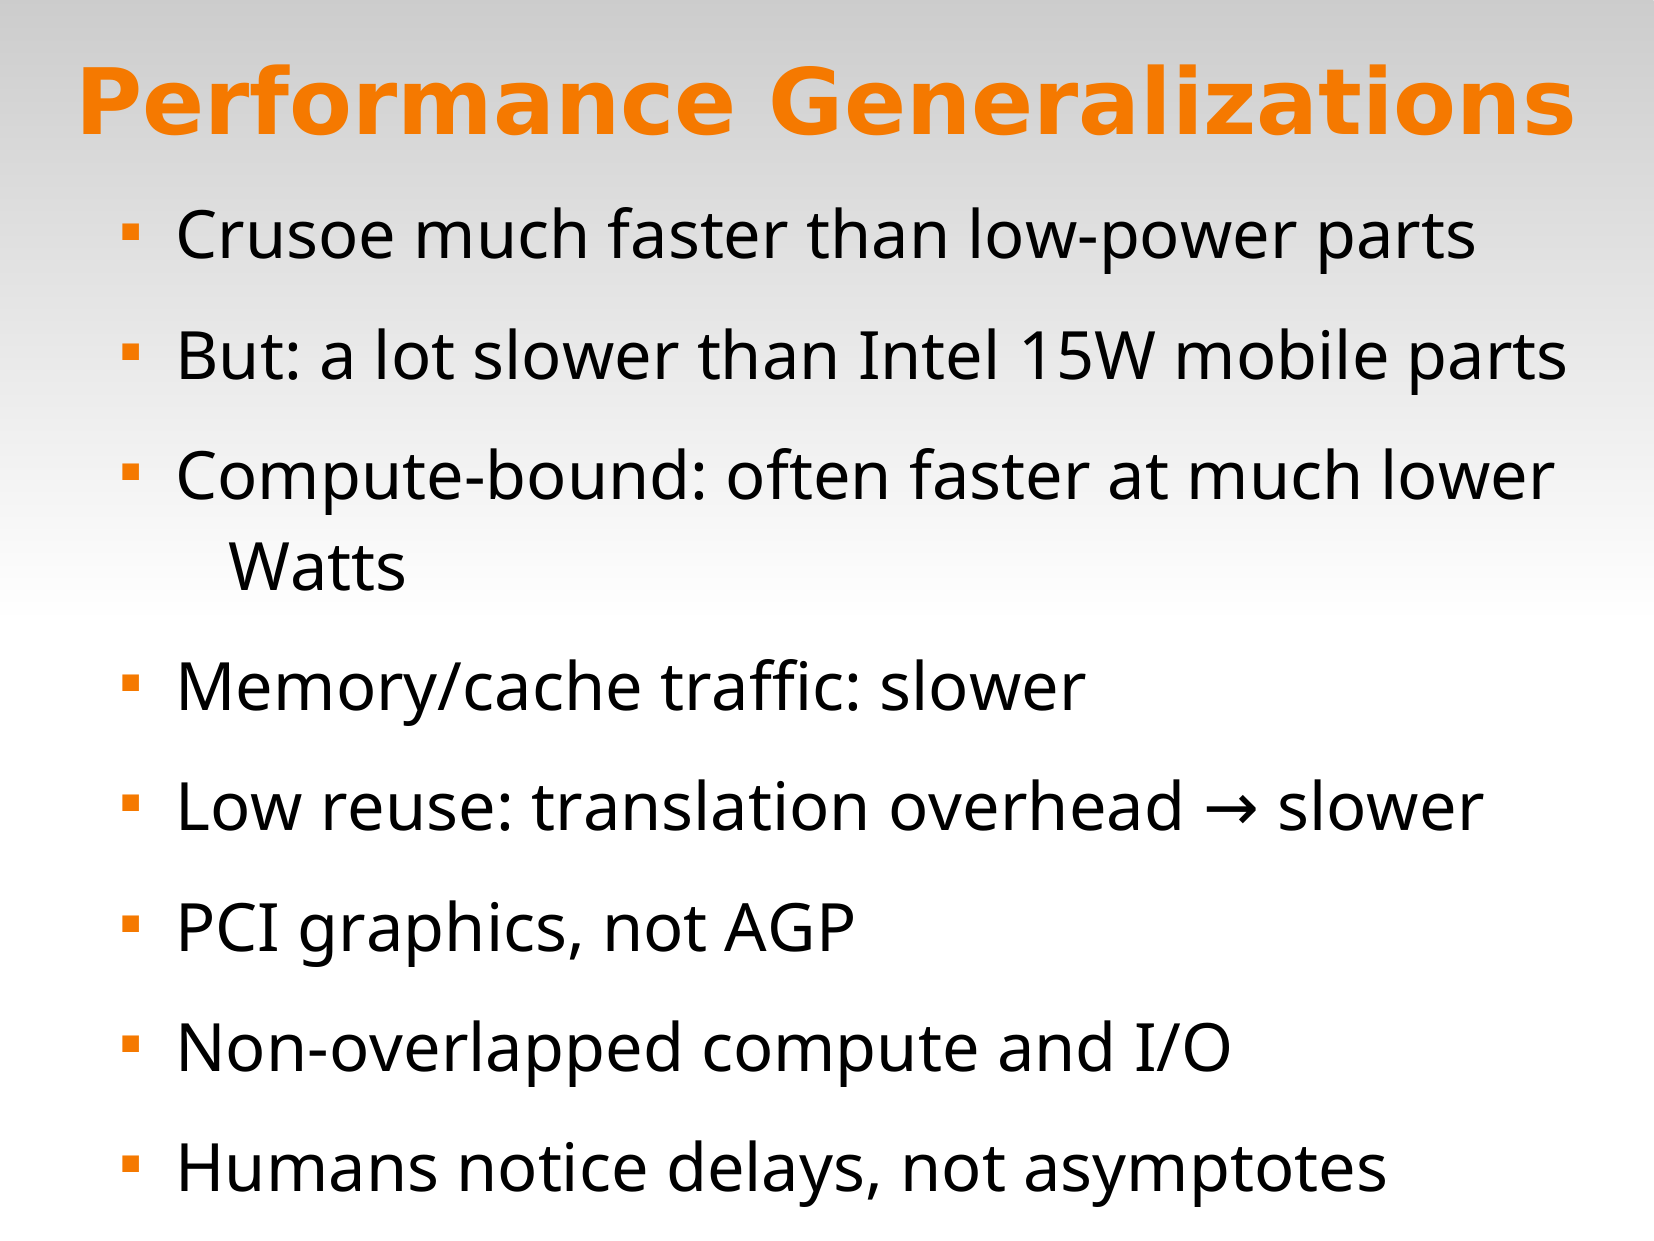

# Performance Generalizations
Crusoe much faster than low-power parts
But: a lot slower than Intel 15W mobile parts
Compute-bound: often faster at much lower Watts
Memory/cache traffic: slower
Low reuse: translation overhead → slower
PCI graphics, not AGP
Non-overlapped compute and I/O
Humans notice delays, not asymptotes
Variable: within and across applications